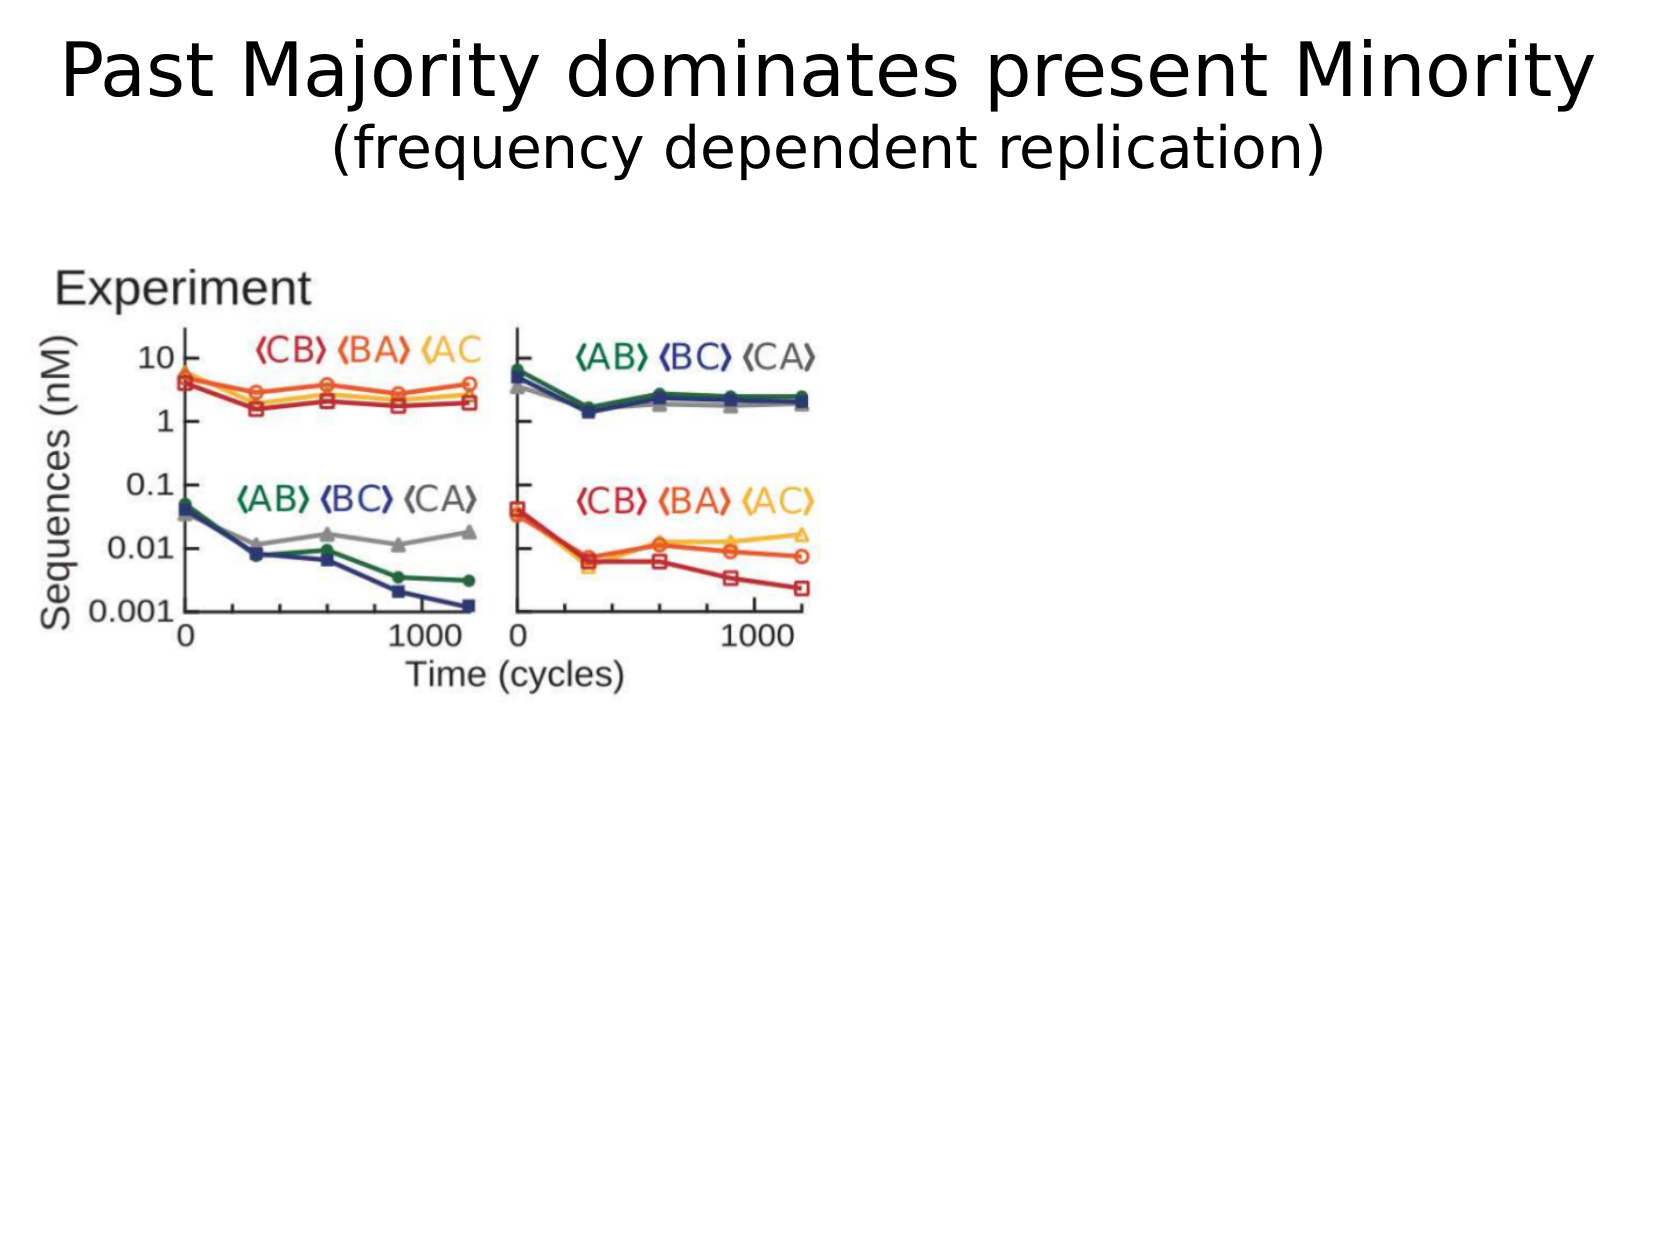

# Past Majority dominates present Minority (frequency dependent replication)